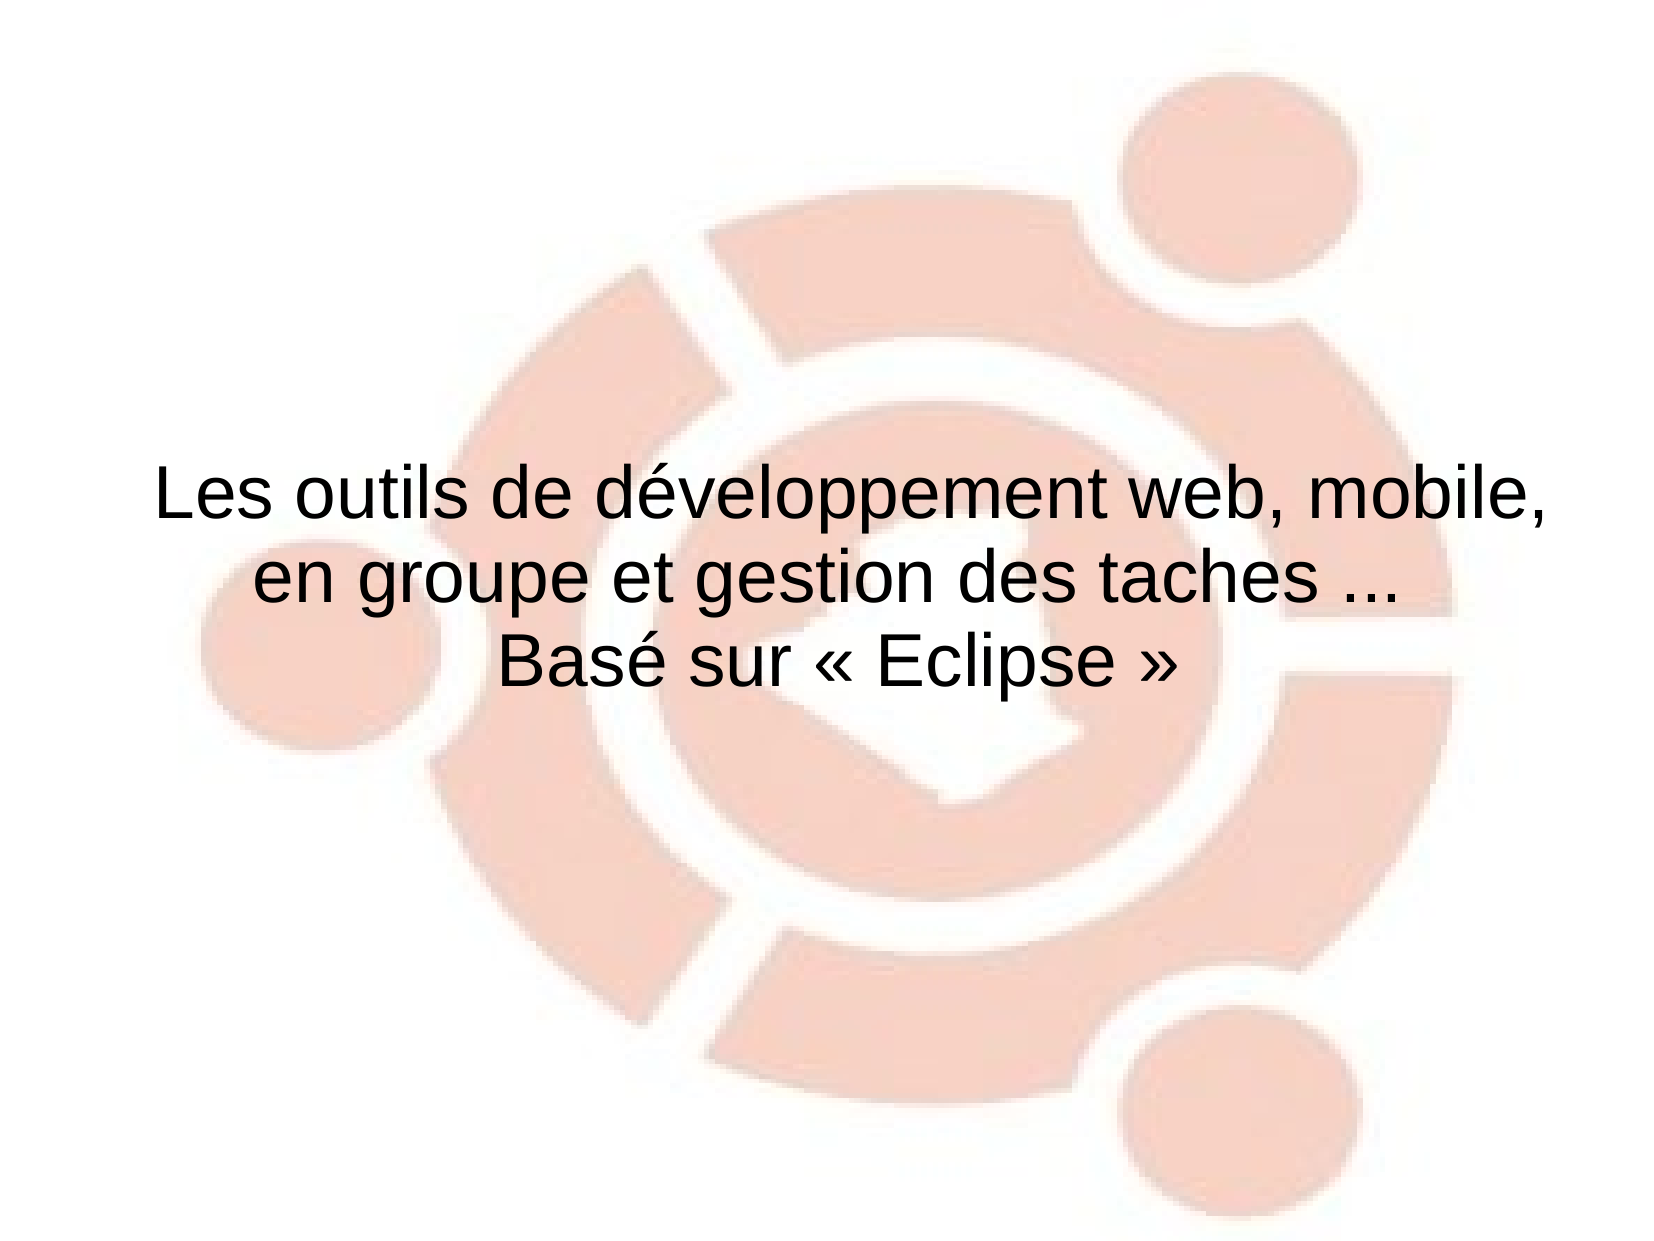

# Les outils de développement web, mobile, en groupe et gestion des taches ... Basé sur « Eclipse »